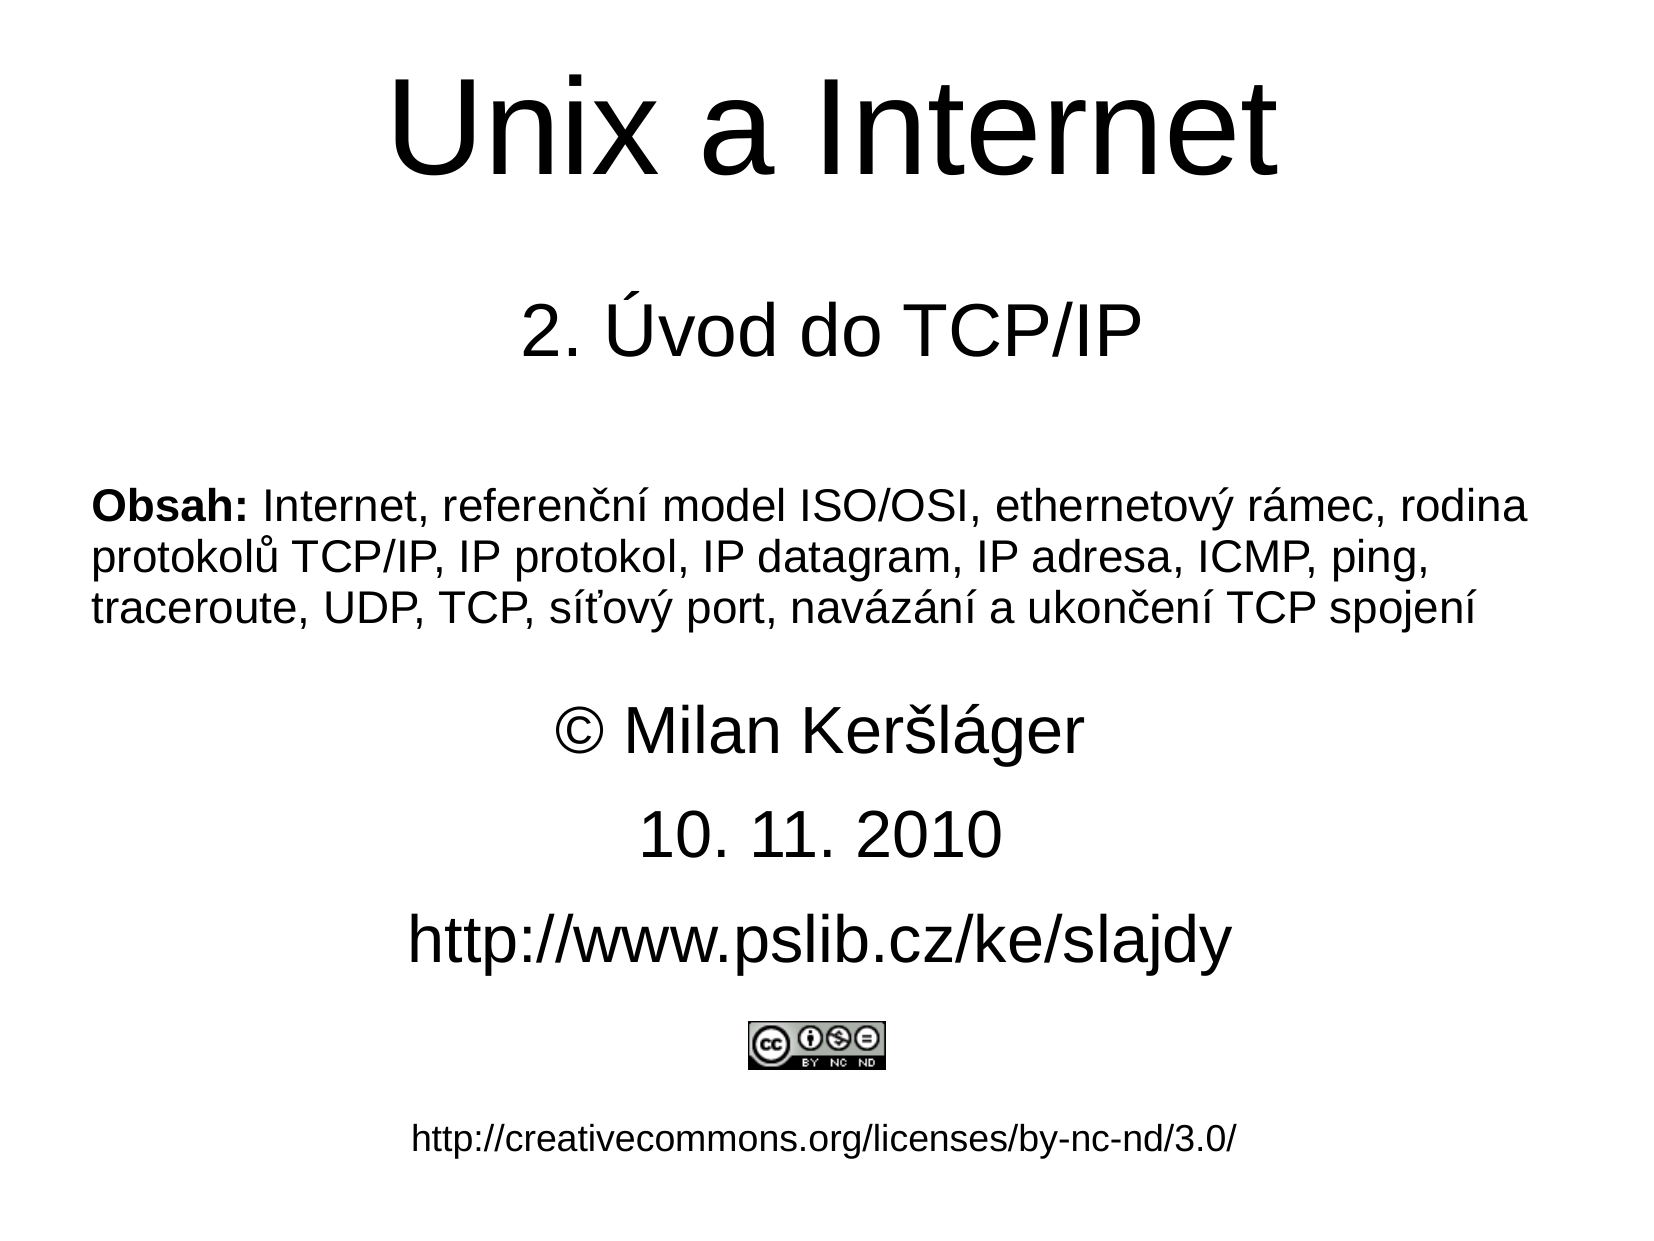

# Unix a Internet 2. Úvod do TCP/IP
Obsah: Internet, referenční model ISO/OSI, ethernetový rámec, rodina protokolů TCP/IP, IP protokol, IP datagram, IP adresa, ICMP, ping, traceroute, UDP, TCP, síťový port, navázání a ukončení TCP spojení
© Milan Keršláger
10. 11. 2010
http://www.pslib.cz/ke/slajdy
http://creativecommons.org/licenses/by-nc-nd/3.0/